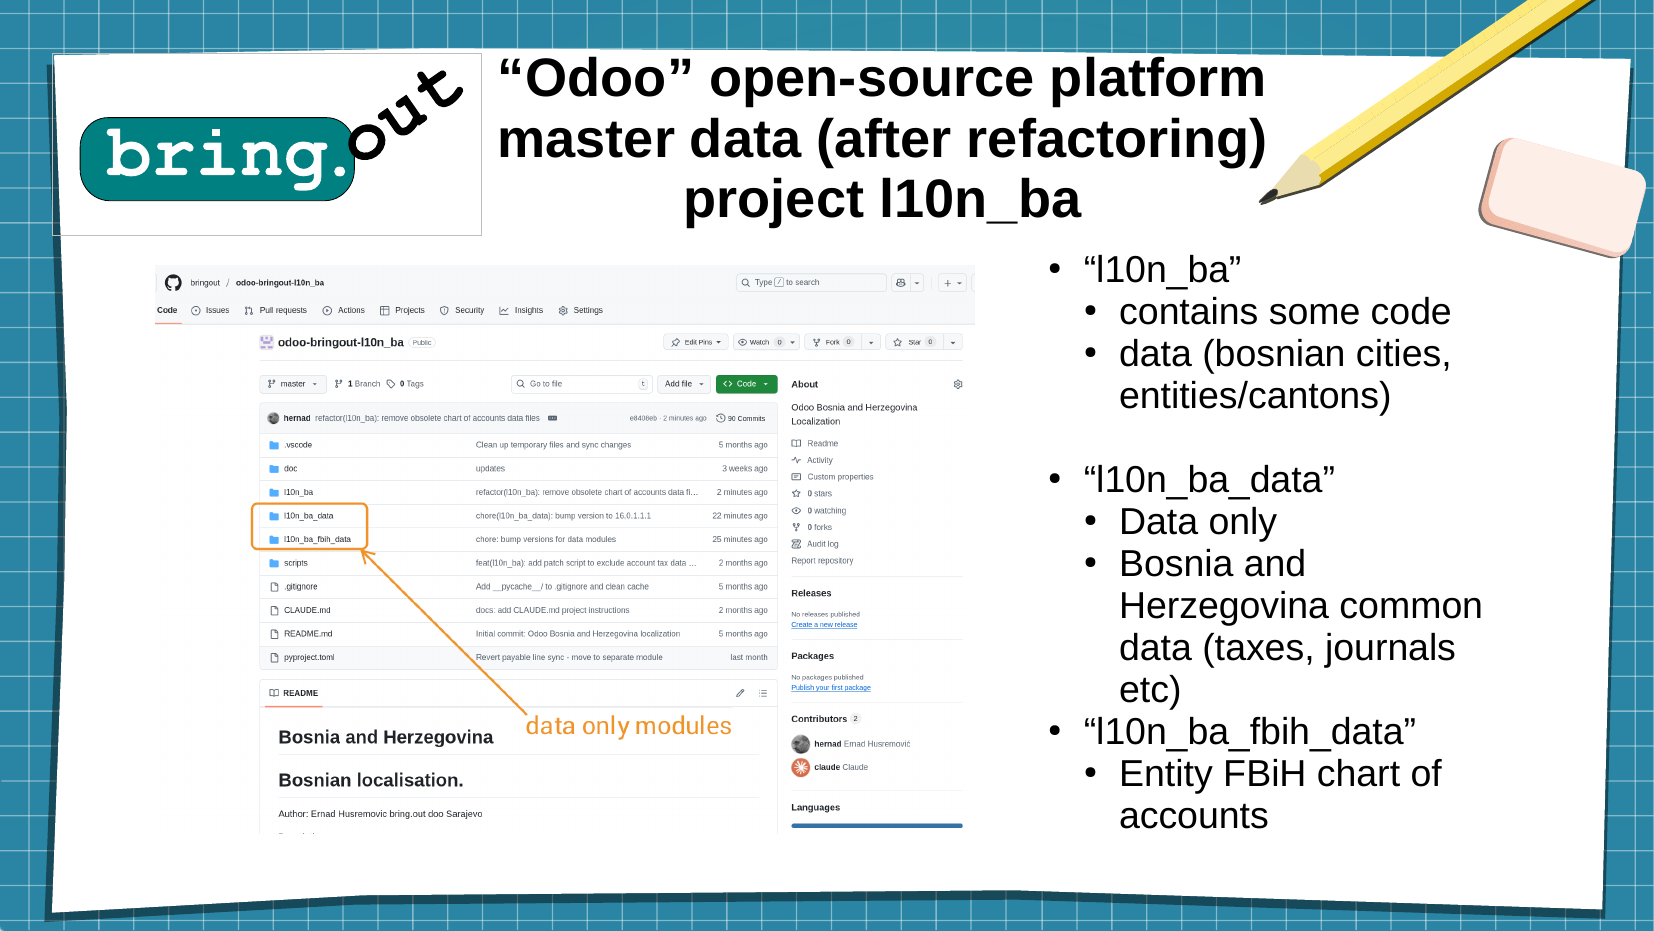

# “Odoo” open-source platform master data (after refactoring) project l10n_ba
“l10n_ba”
contains some code
data (bosnian cities, entities/cantons)
“l10n_ba_data”
Data only
Bosnia and Herzegovina common data (taxes, journals etc)
“l10n_ba_fbih_data”
Entity FBiH chart of accounts